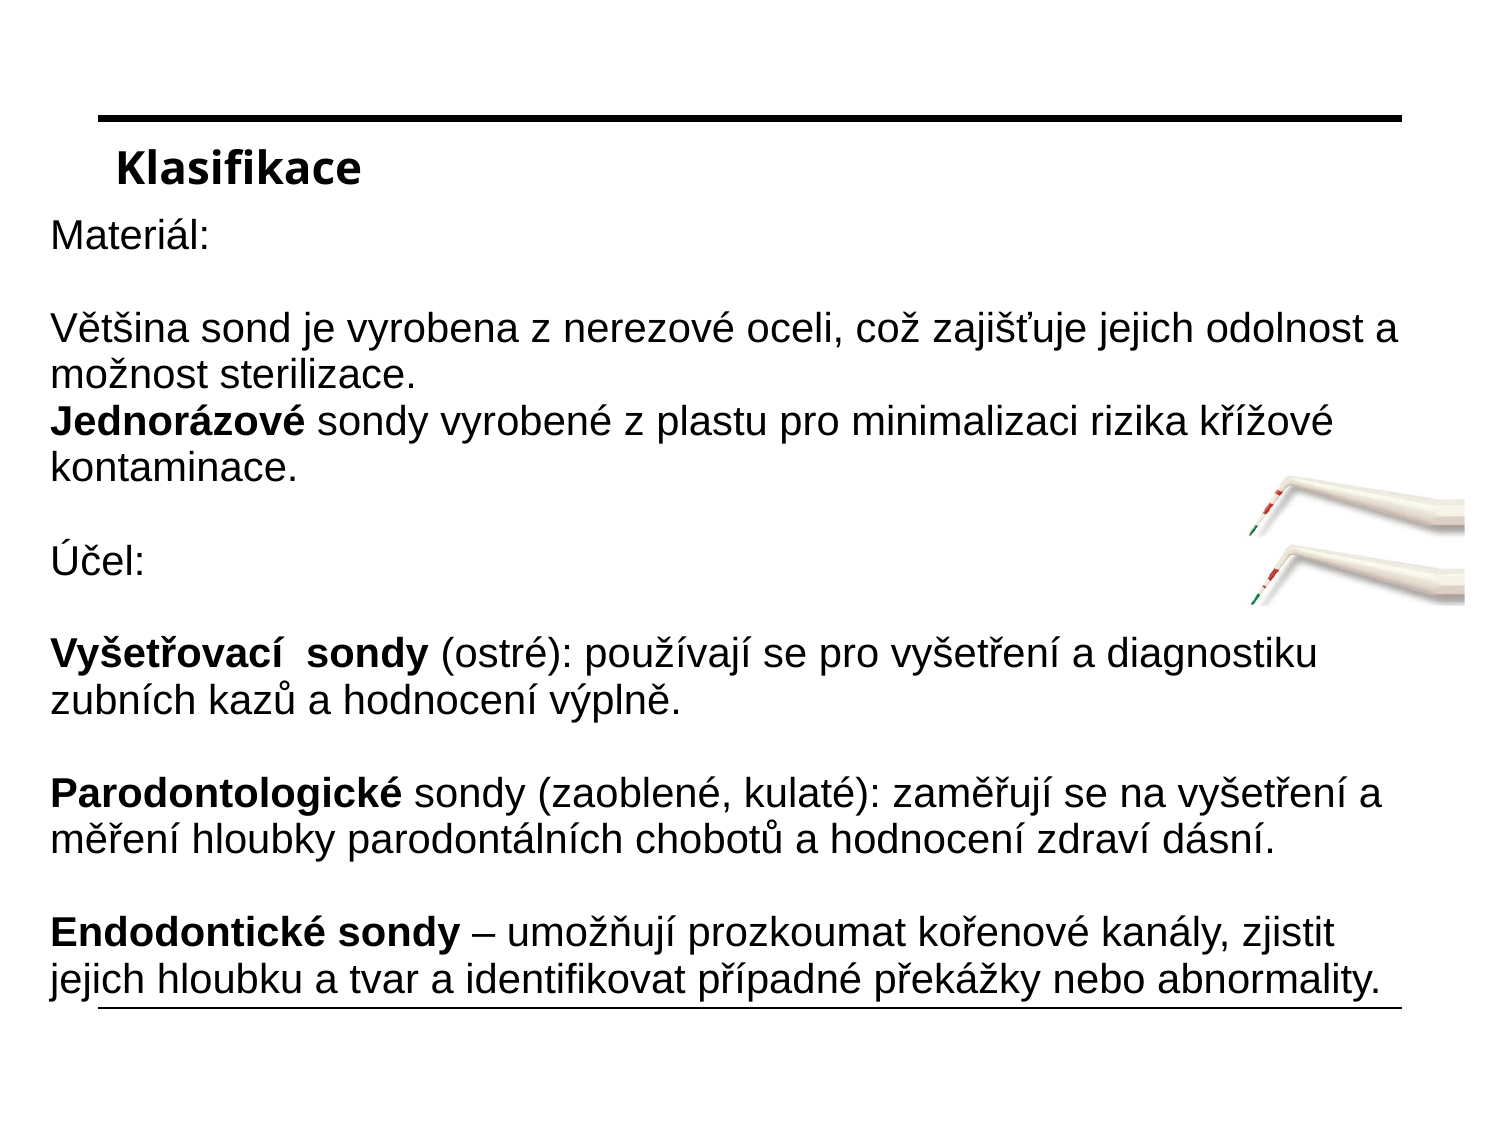

Klasifikace
Materiál:
Většina sond je vyrobena z nerezové oceli, což zajišťuje jejich odolnost a možnost sterilizace.
Jednorázové sondy vyrobené z plastu pro minimalizaci rizika křížové kontaminace.
Účel:
Vyšetřovací sondy (ostré): používají se pro vyšetření a diagnostiku zubních kazů a hodnocení výplně.
Parodontologické sondy (zaoblené, kulaté): zaměřují se na vyšetření a měření hloubky parodontálních chobotů a hodnocení zdraví dásní.
Endodontické sondy – umožňují prozkoumat kořenové kanály, zjistit jejich hloubku a tvar a identifikovat případné překážky nebo abnormality.